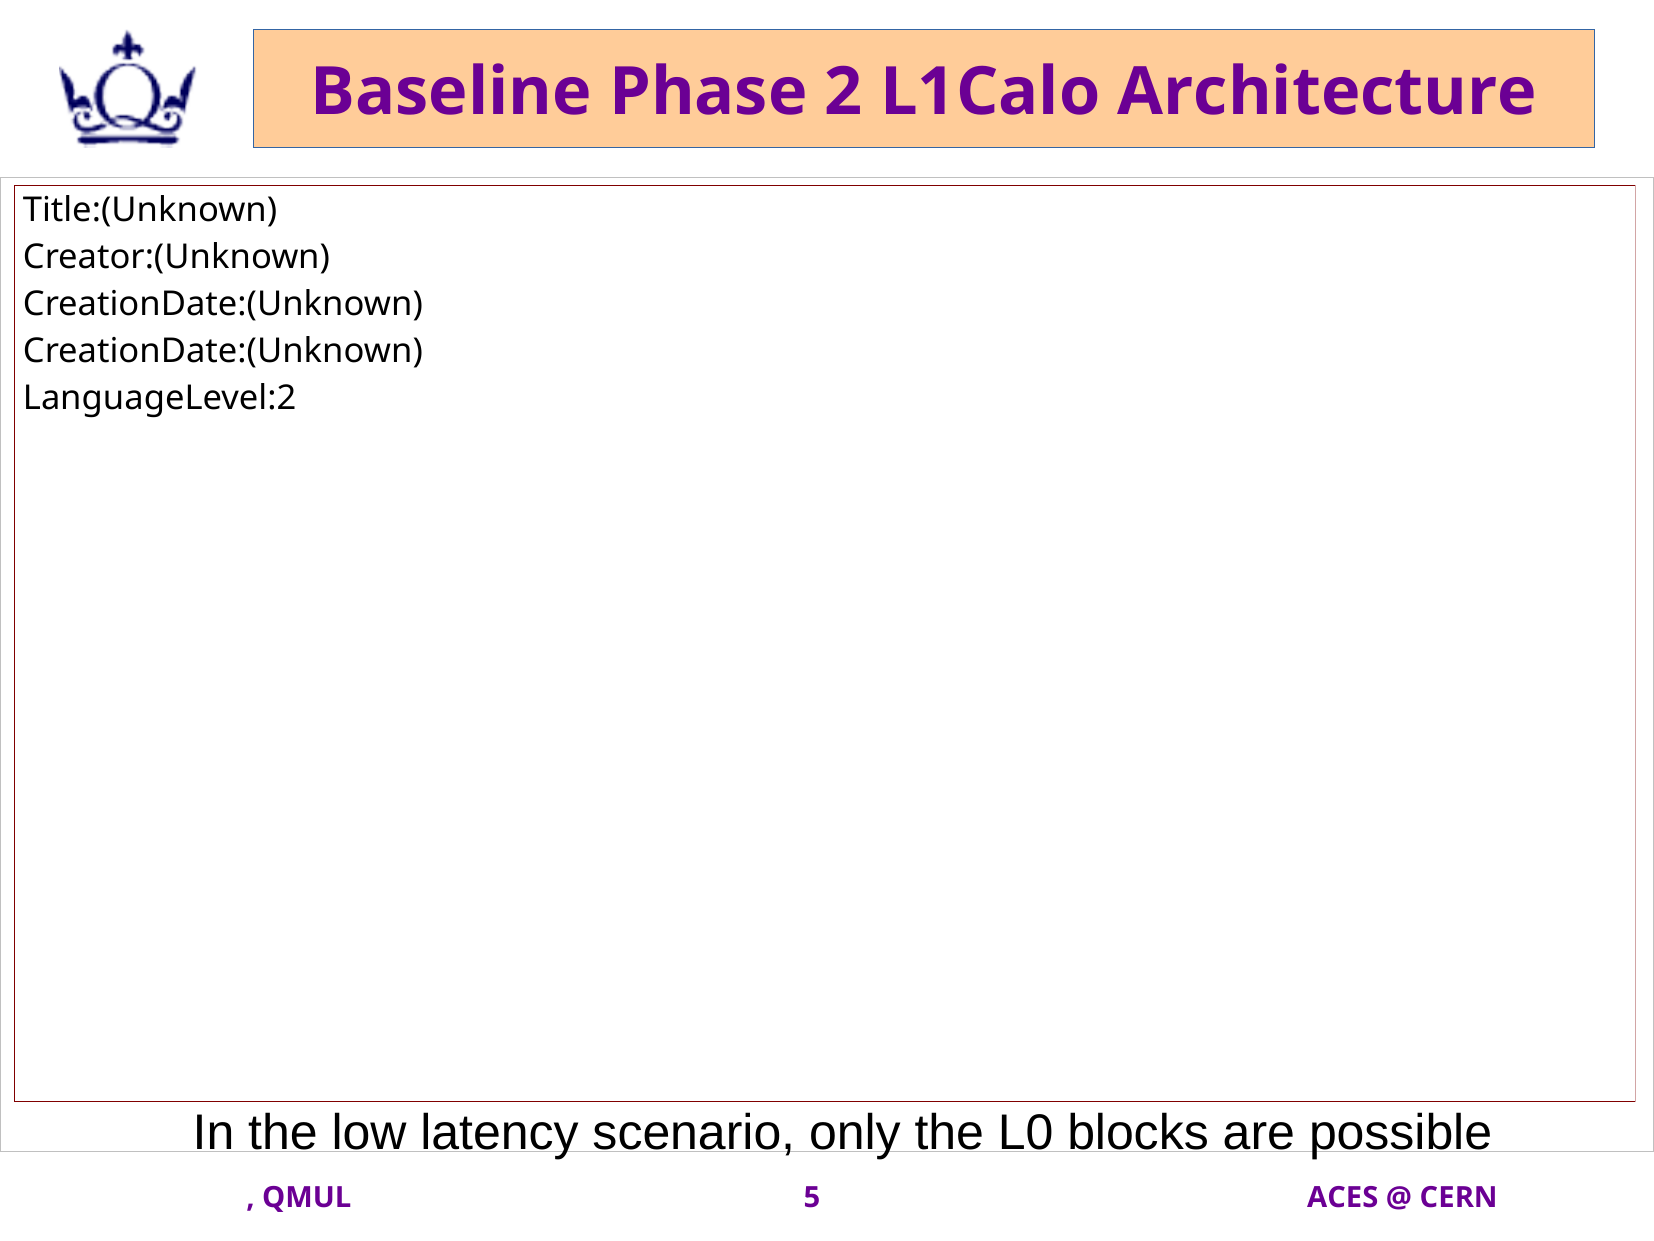

# Baseline Phase 2 L1Calo Architecture
In the low latency scenario, only the L0 blocks are possible